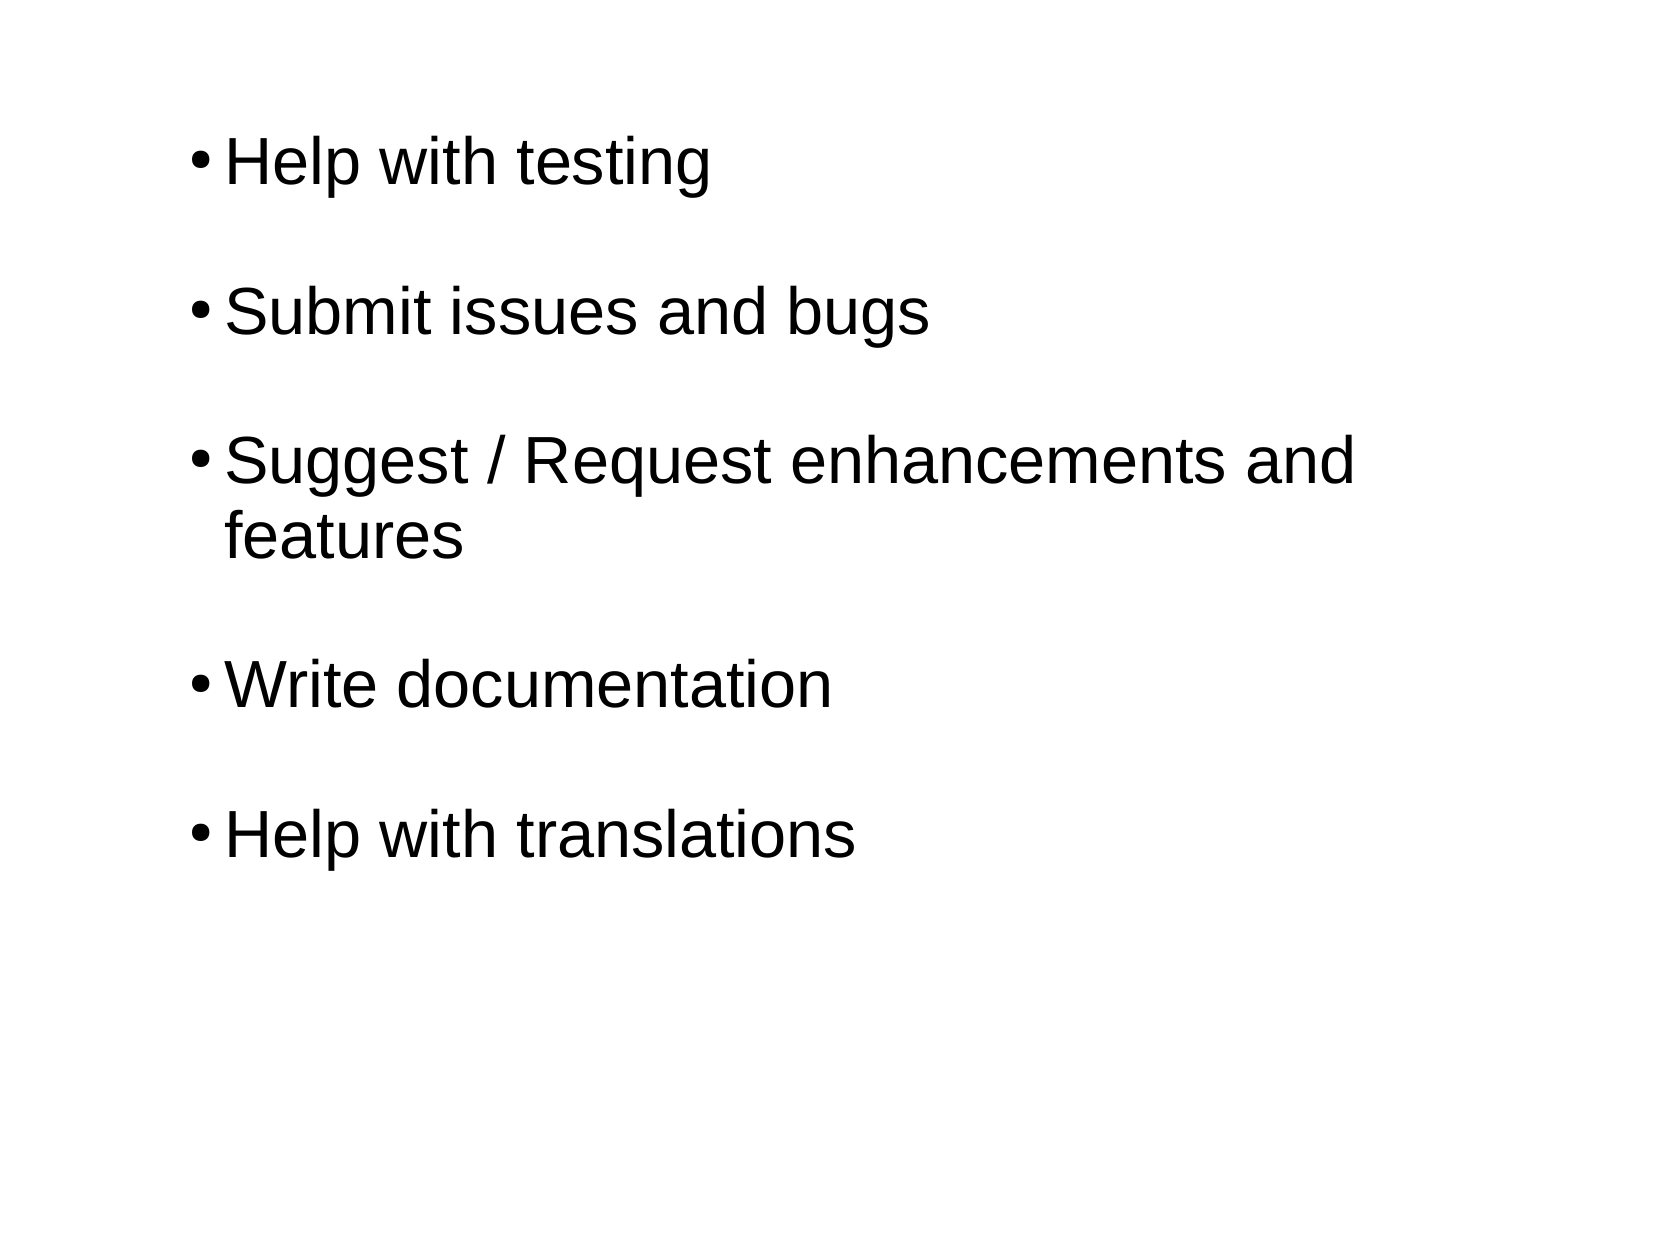

# Help with testing
Submit issues and bugs
Suggest / Request enhancements and features
Write documentation
Help with translations